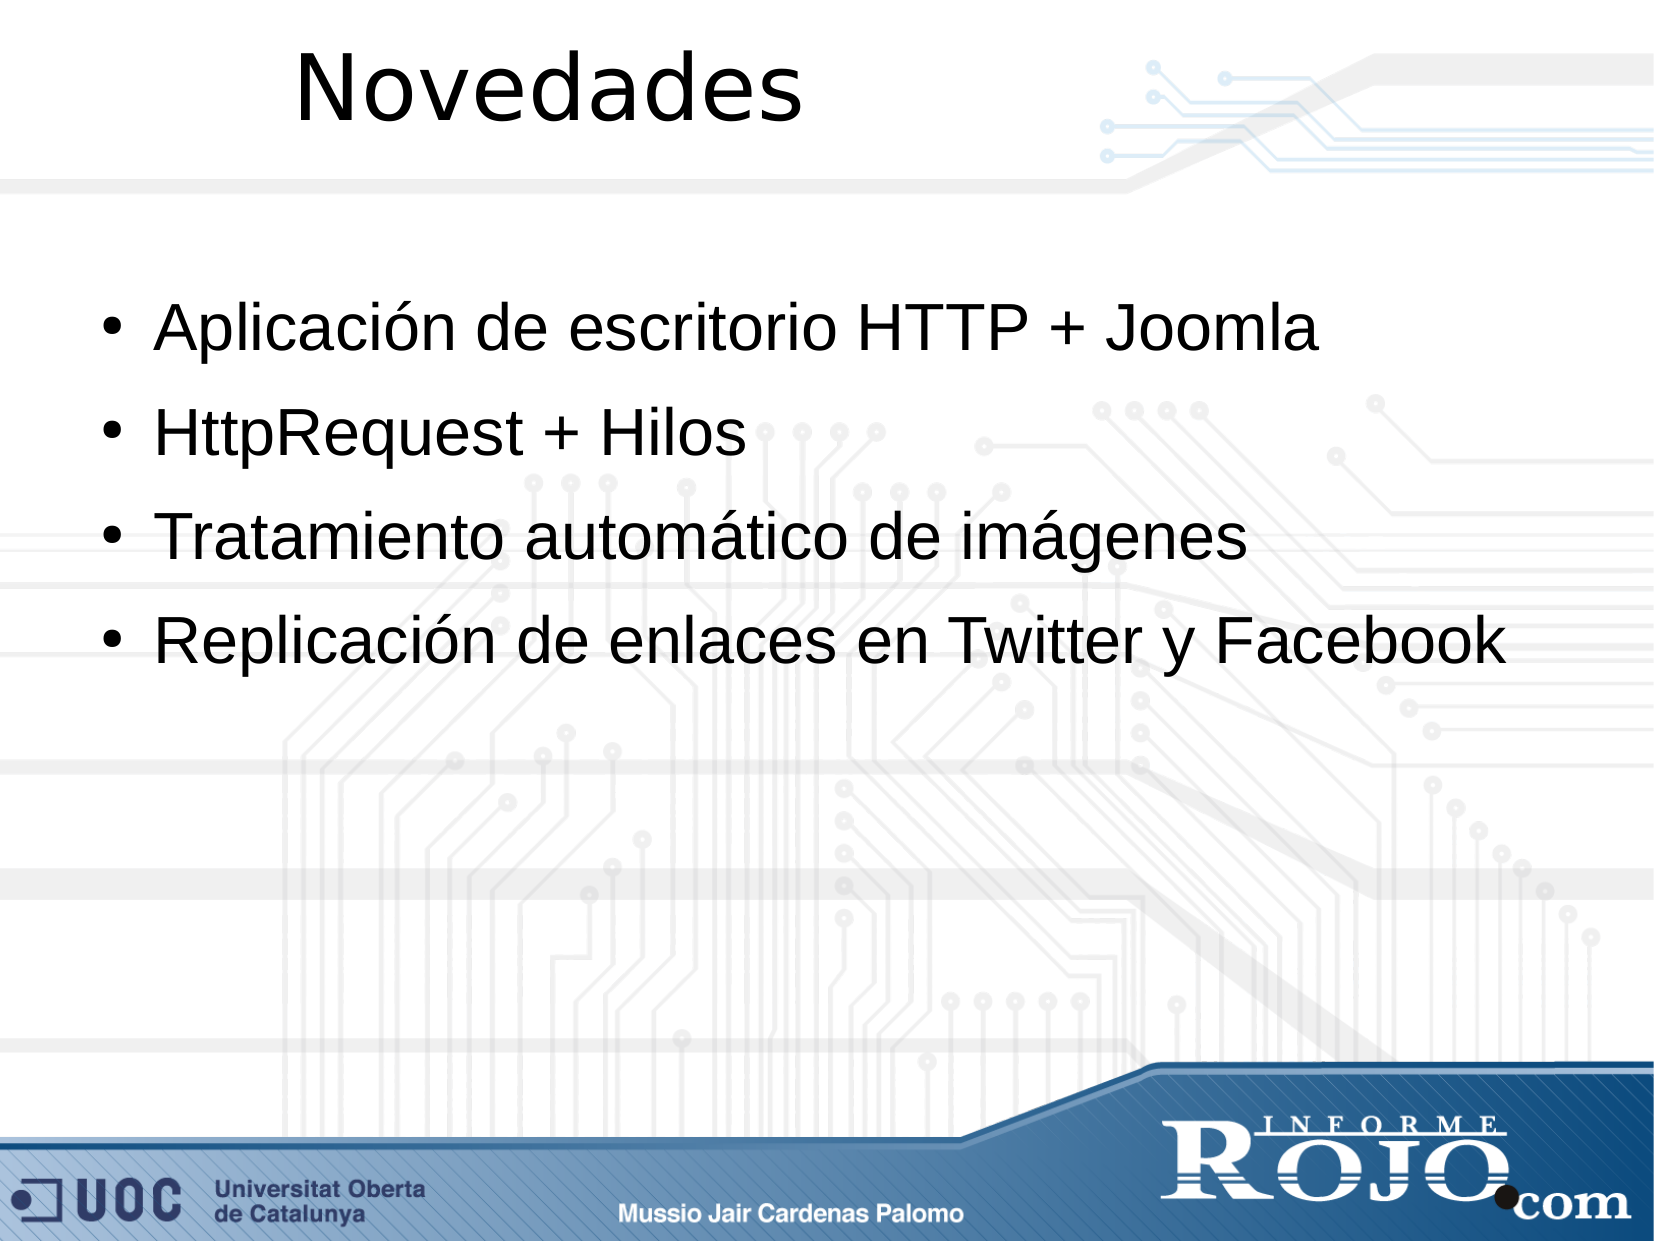

# Novedades
Aplicación de escritorio HTTP + Joomla
HttpRequest + Hilos
Tratamiento automático de imágenes
Replicación de enlaces en Twitter y Facebook